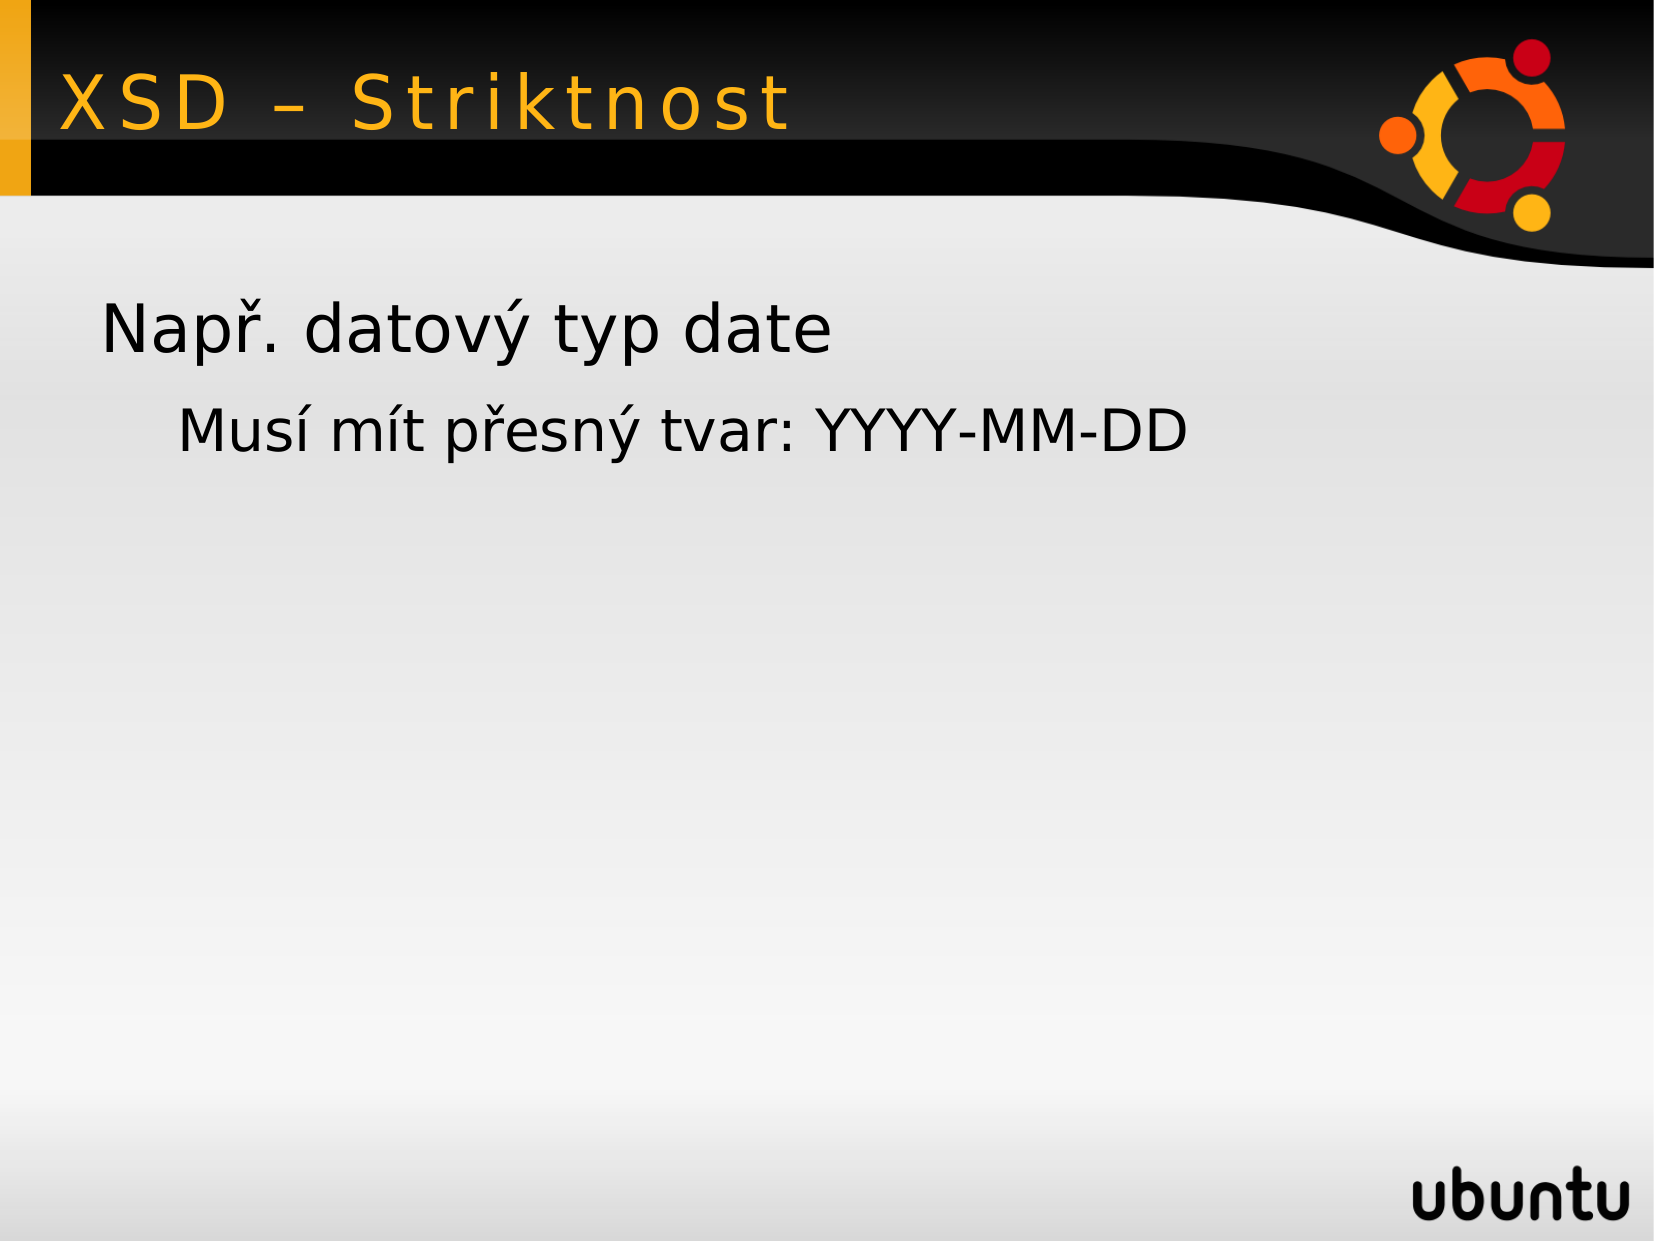

# XSD – Striktnost
Např. datový typ date
Musí mít přesný tvar: YYYY-MM-DD